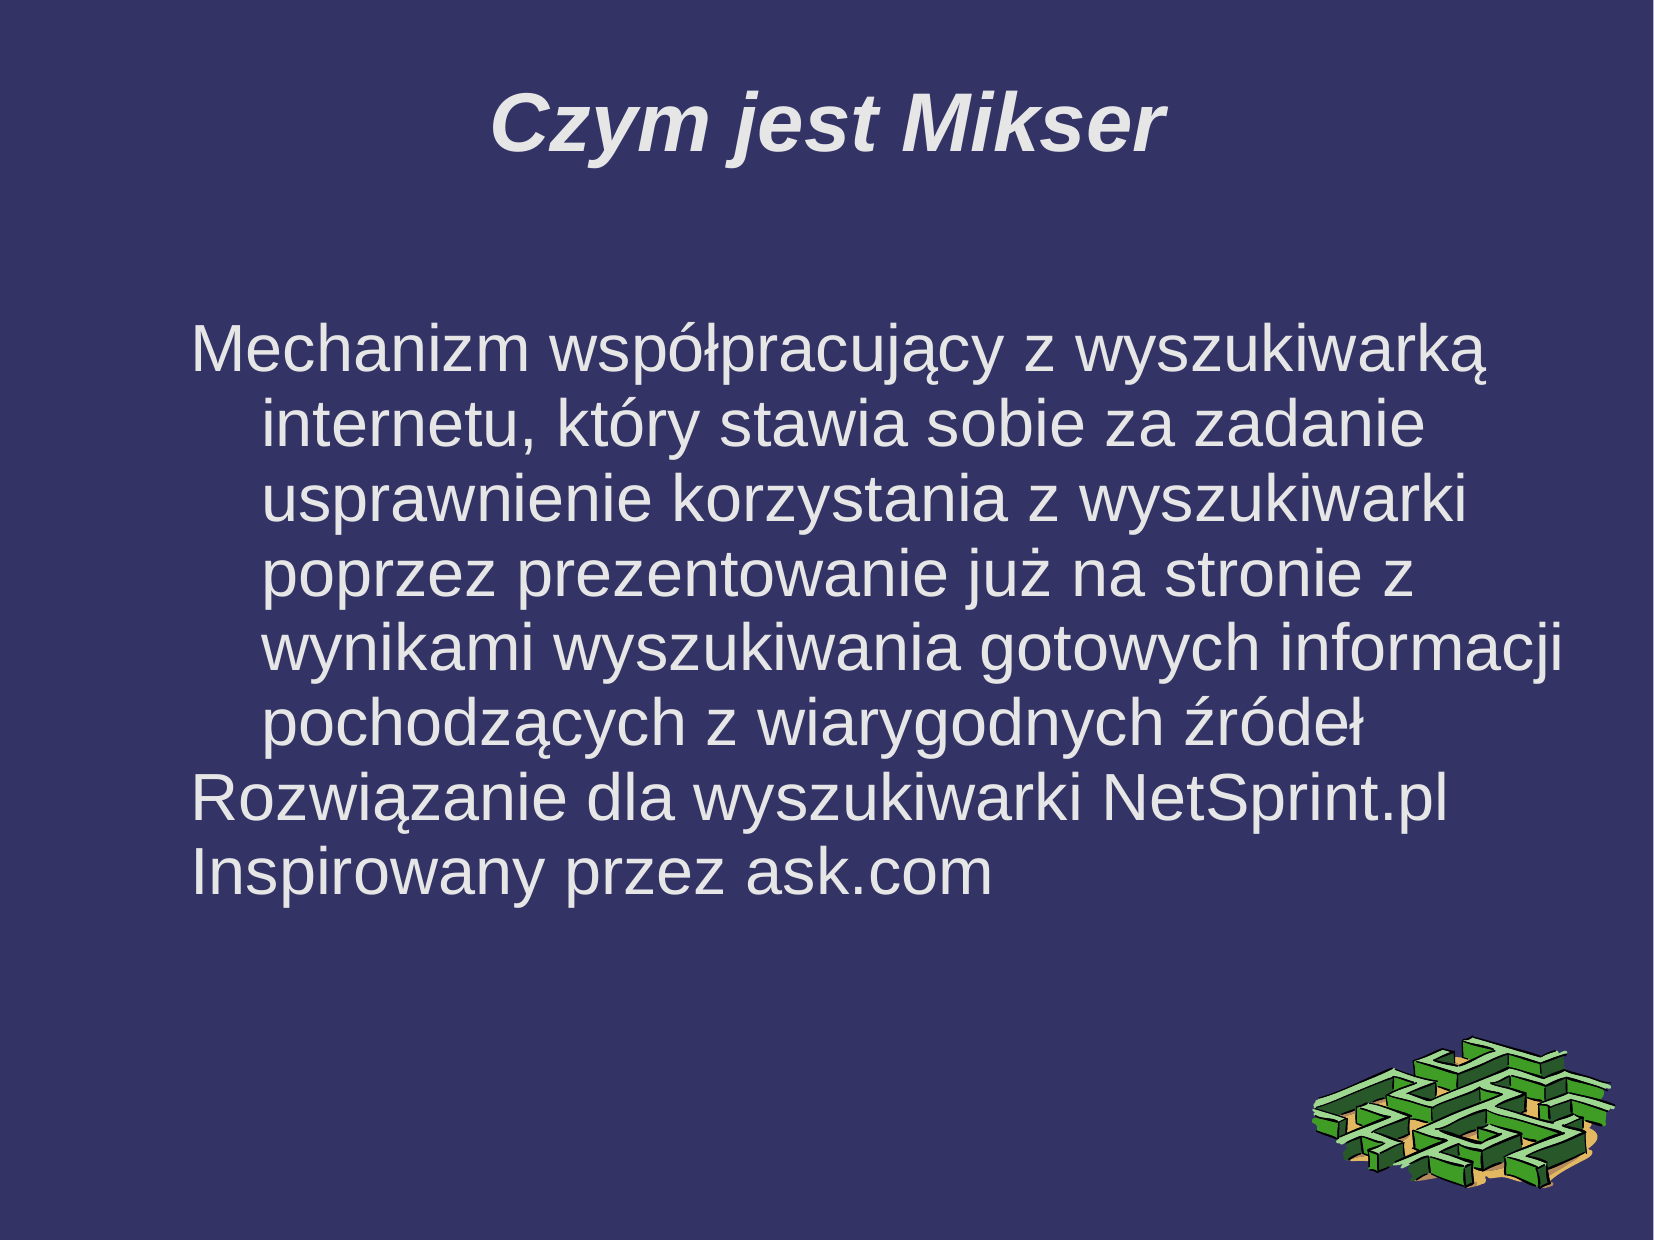

# Czym jest Mikser
Mechanizm współpracujący z wyszukiwarką internetu, który stawia sobie za zadanie usprawnienie korzystania z wyszukiwarki poprzez prezentowanie już na stronie z wynikami wyszukiwania gotowych informacji pochodzących z wiarygodnych źródeł
Rozwiązanie dla wyszukiwarki NetSprint.pl
Inspirowany przez ask.com